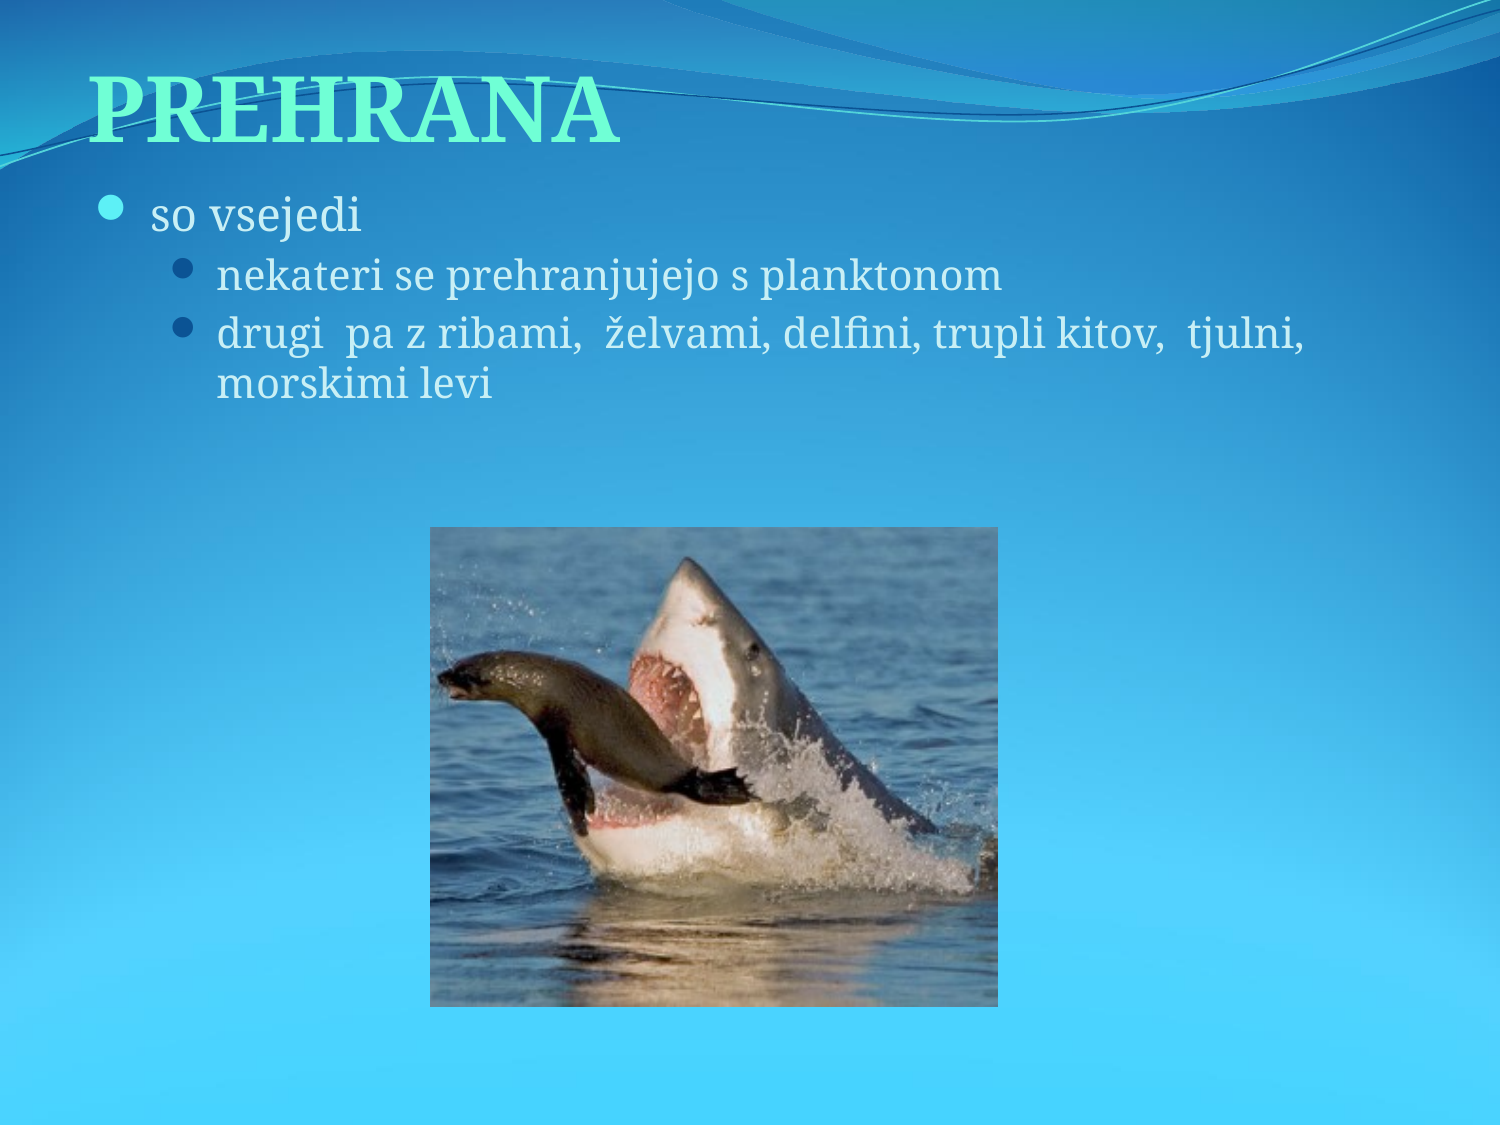

# PREHRANA
 so vsejedi
nekateri se prehranjujejo s planktonom
drugi pa z ribami, želvami, delfini, trupli kitov, tjulni, morskimi levi